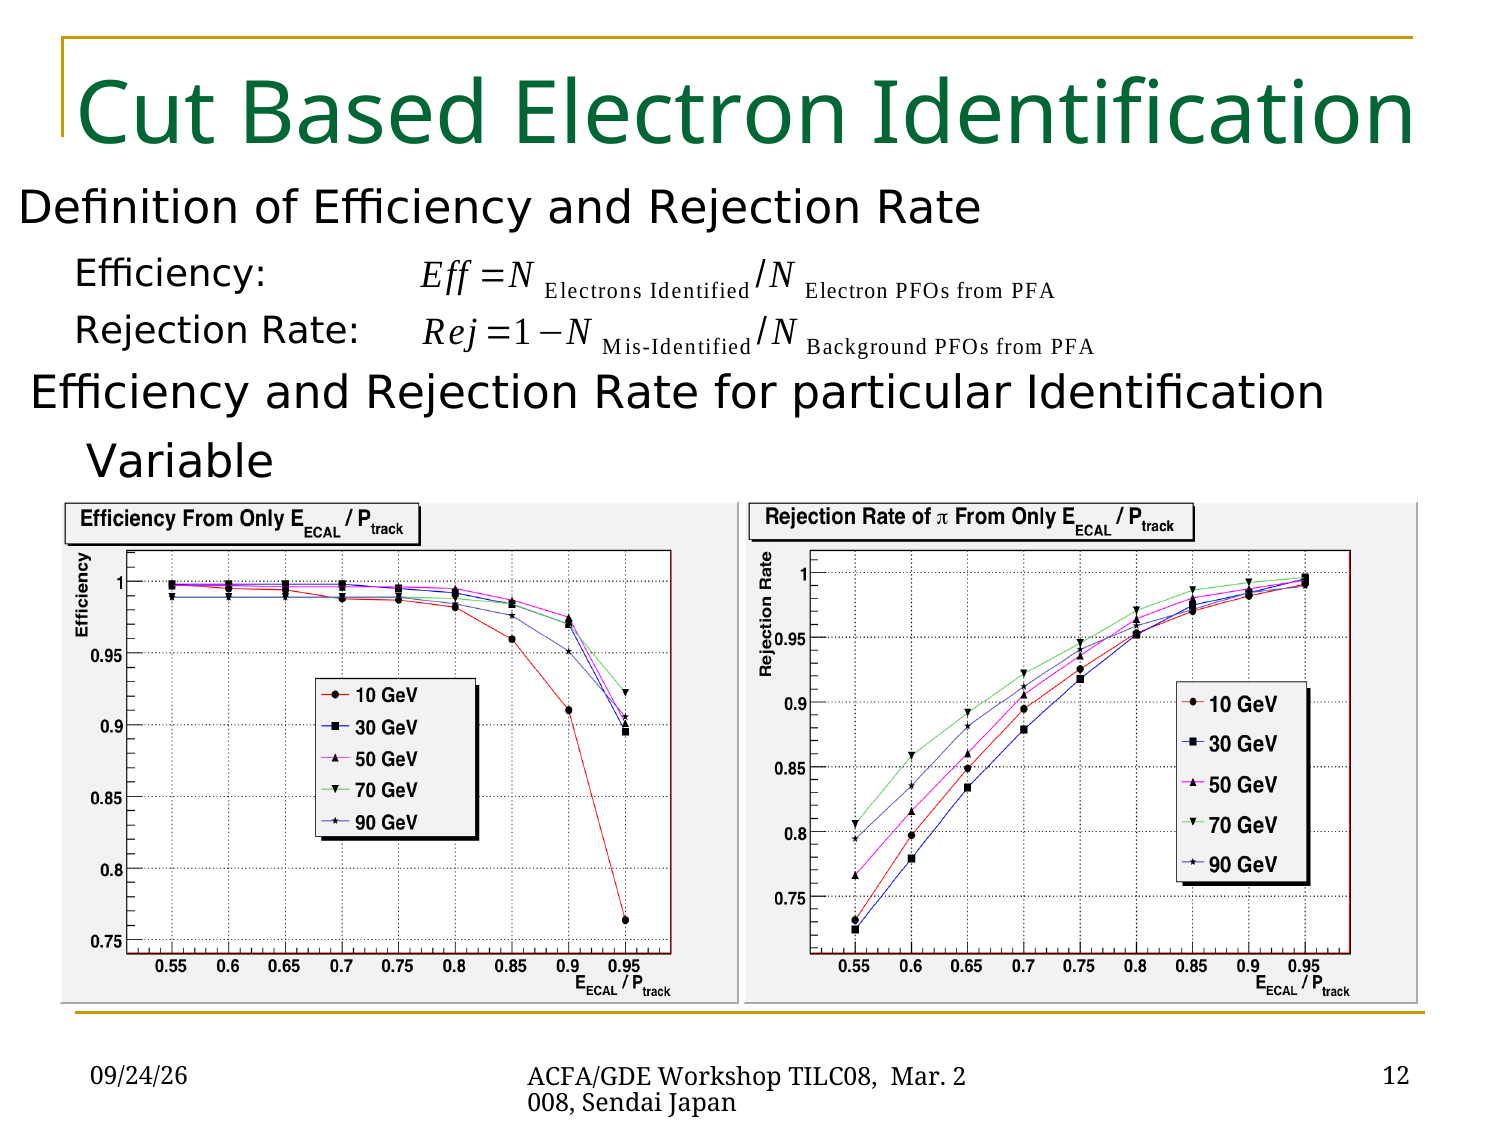

Cut Based Electron Identification
# Definition of Efficiency and Rejection Rate
Efficiency:
Rejection Rate:
Efficiency and Rejection Rate for particular Identification Variable
EPratio Only (for only Barrel Region)
12
ACFA/GDE Workshop TILC08, Mar. 2008, Sendai Japan